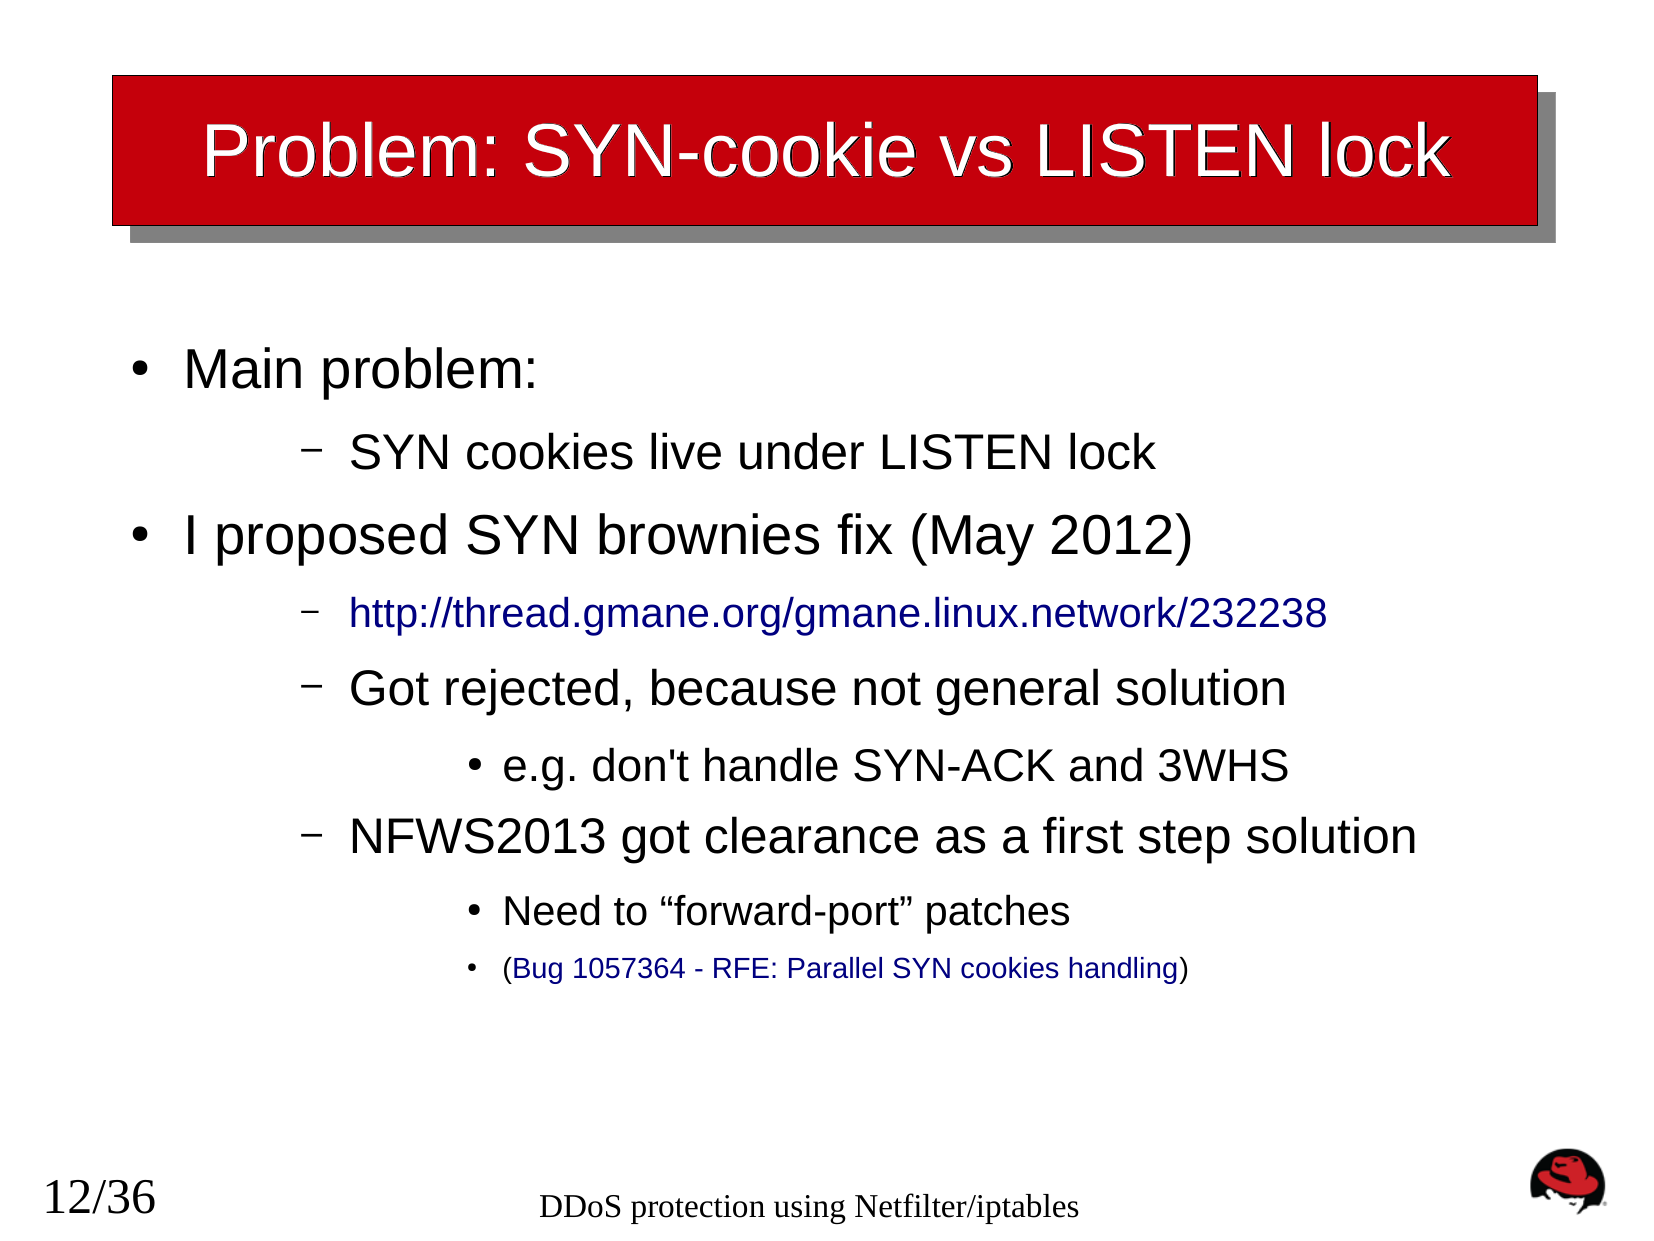

# Problem: SYN-cookie vs LISTEN lock
Main problem:
SYN cookies live under LISTEN lock
I proposed SYN brownies fix (May 2012)
http://thread.gmane.org/gmane.linux.network/232238
Got rejected, because not general solution
e.g. don't handle SYN-ACK and 3WHS
NFWS2013 got clearance as a first step solution
Need to “forward-port” patches
(Bug 1057364 - RFE: Parallel SYN cookies handling)